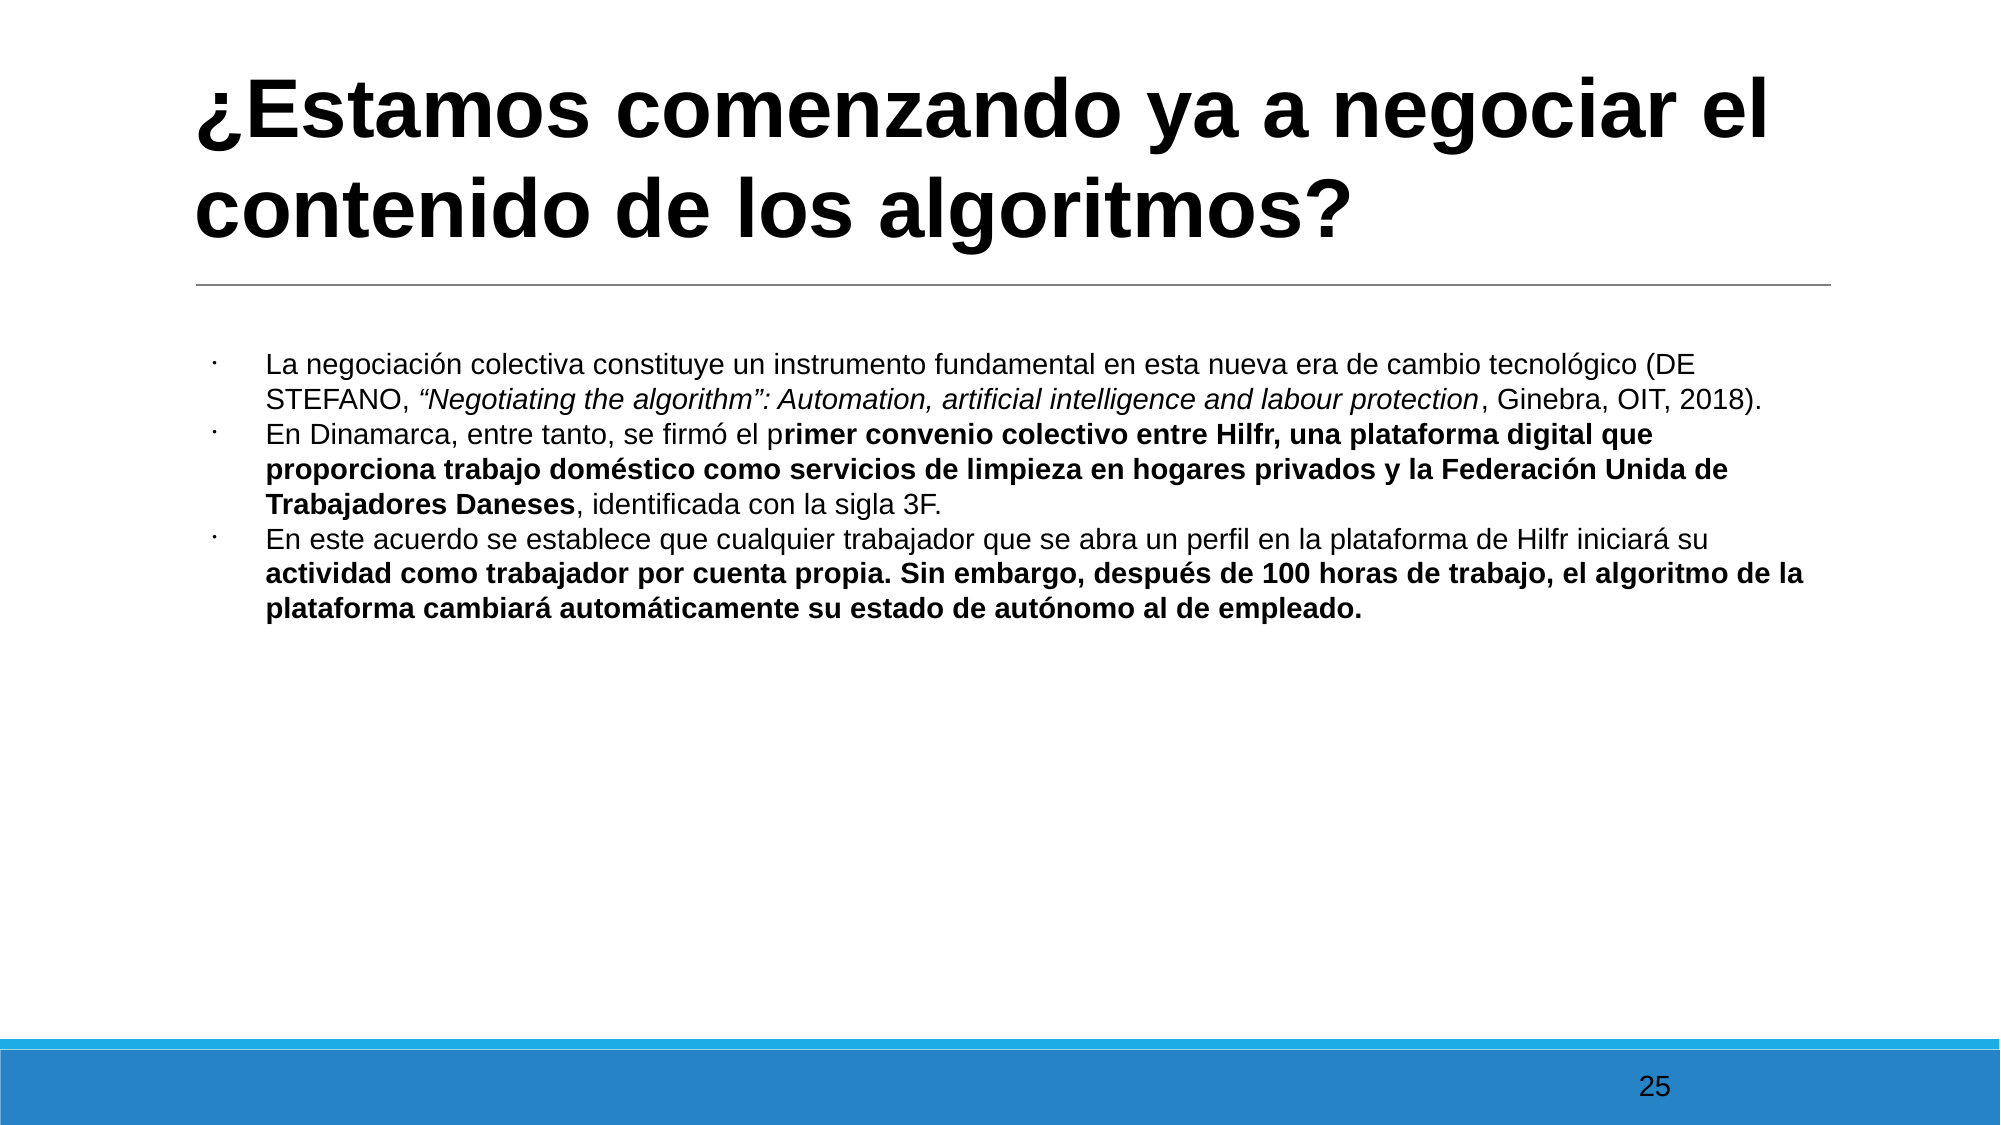

# ¿Estamos comenzando ya a negociar el contenido de los algoritmos?
La negociación colectiva constituye un instrumento fundamental en esta nueva era de cambio tecnológico (DE STEFANO, “Negotiating the algorithm”: Automation, artificial intelligence and labour protection, Ginebra, OIT, 2018).
En Dinamarca, entre tanto, se firmó el primer convenio colectivo entre Hilfr, una plataforma digital que proporciona trabajo doméstico como servicios de limpieza en hogares privados y la Federación Unida de Trabajadores Daneses, identificada con la sigla 3F.
En este acuerdo se establece que cualquier trabajador que se abra un perfil en la plataforma de Hilfr iniciará su actividad como trabajador por cuenta propia. Sin embargo, después de 100 horas de trabajo, el algoritmo de la plataforma cambiará automáticamente su estado de autónomo al de empleado.